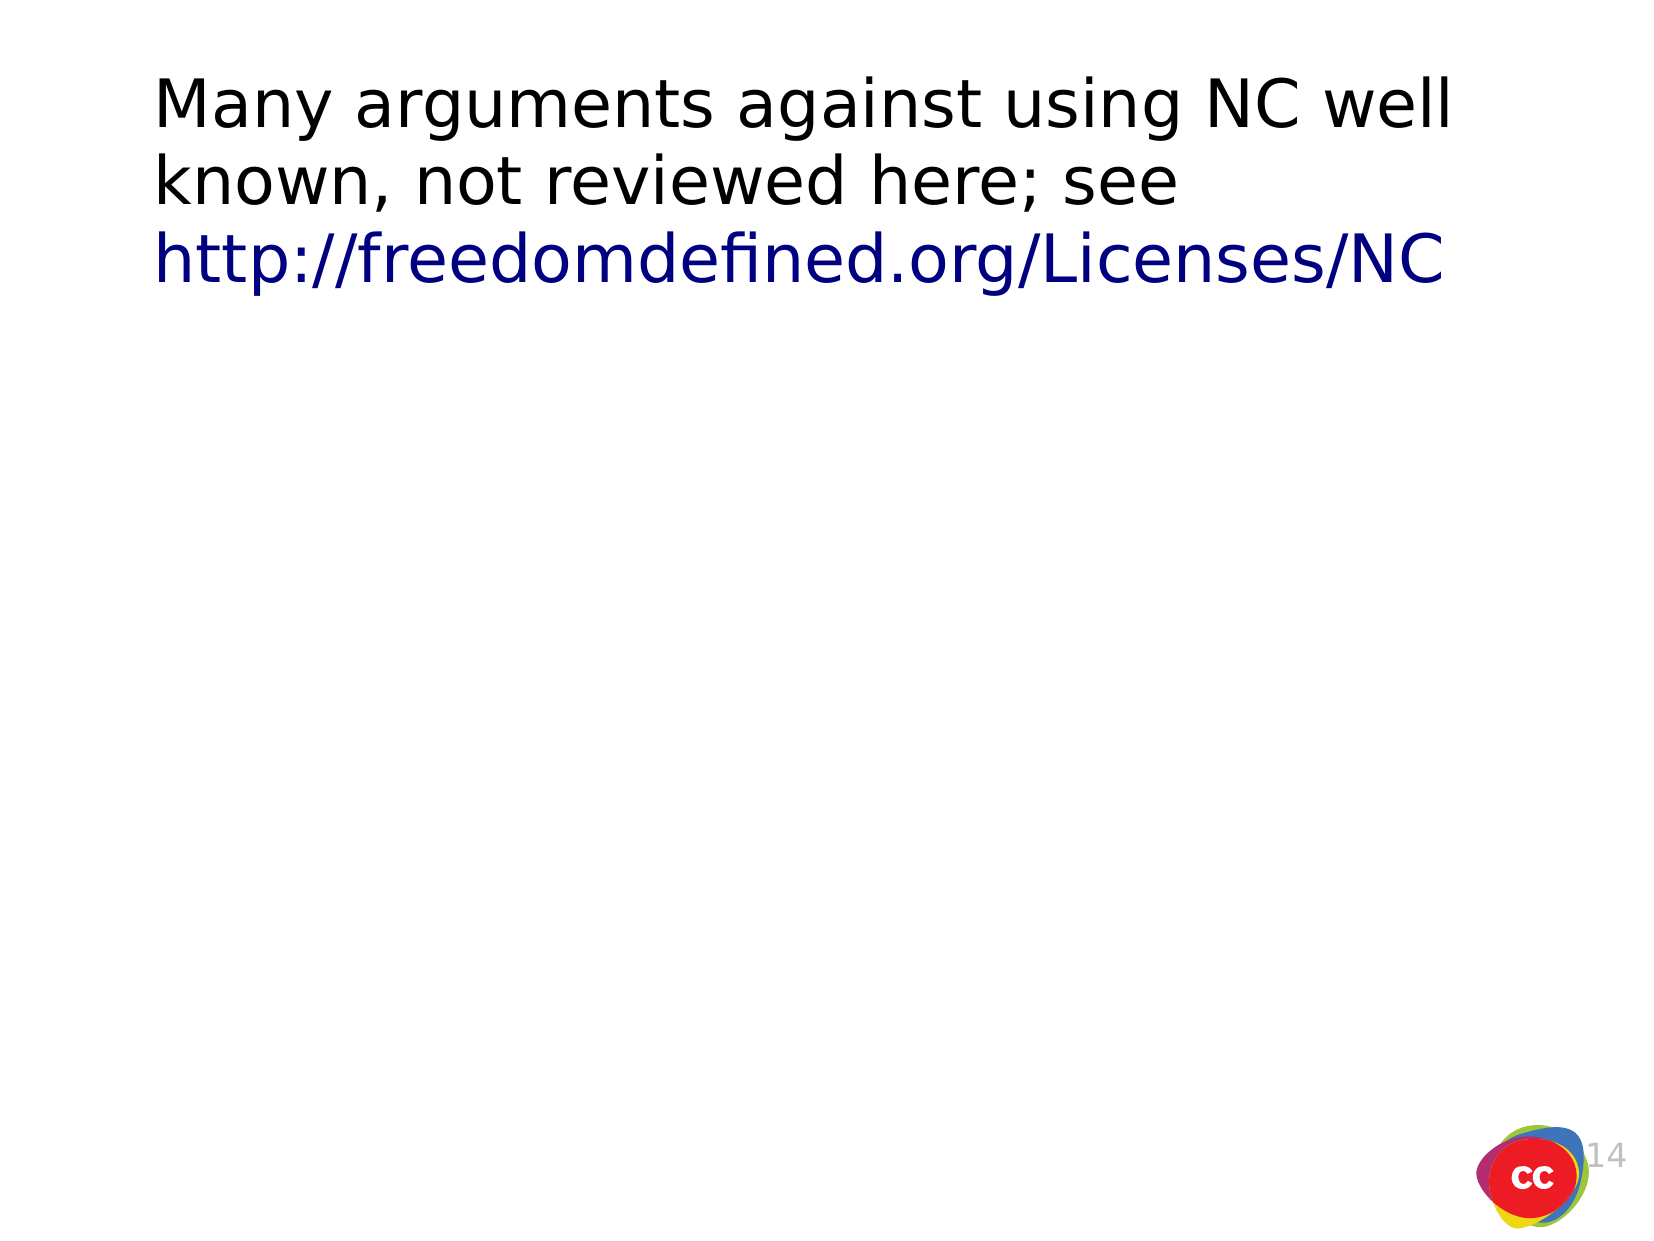

# Many arguments against using NC well known, not reviewed here; see http://freedomdefined.org/Licenses/NC